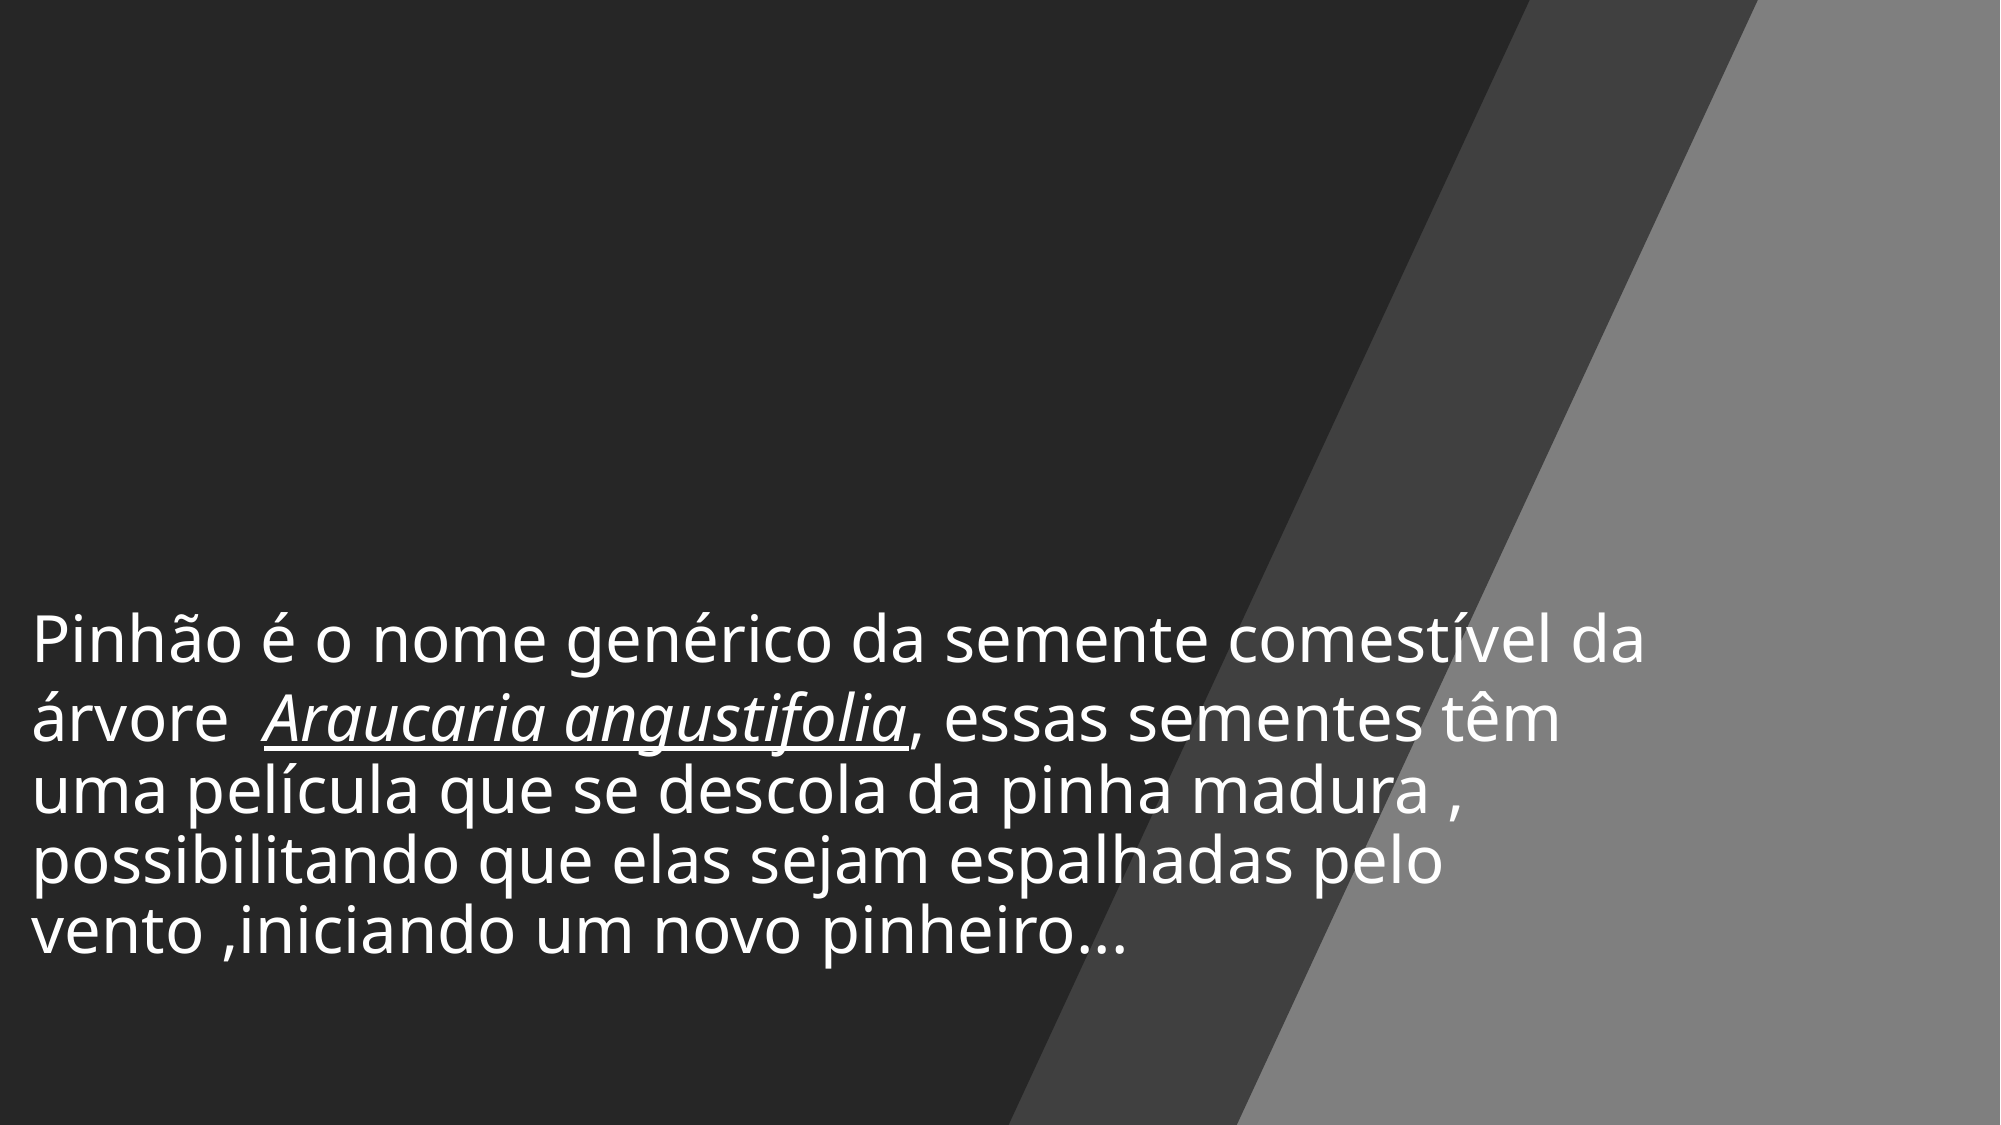

# Pinhão é o nome genérico da semente comestível da árvore  Araucaria angustifolia, essas sementes têm uma película que se descola da pinha madura , possibilitando que elas sejam espalhadas pelo vento ,iniciando um novo pinheiro...